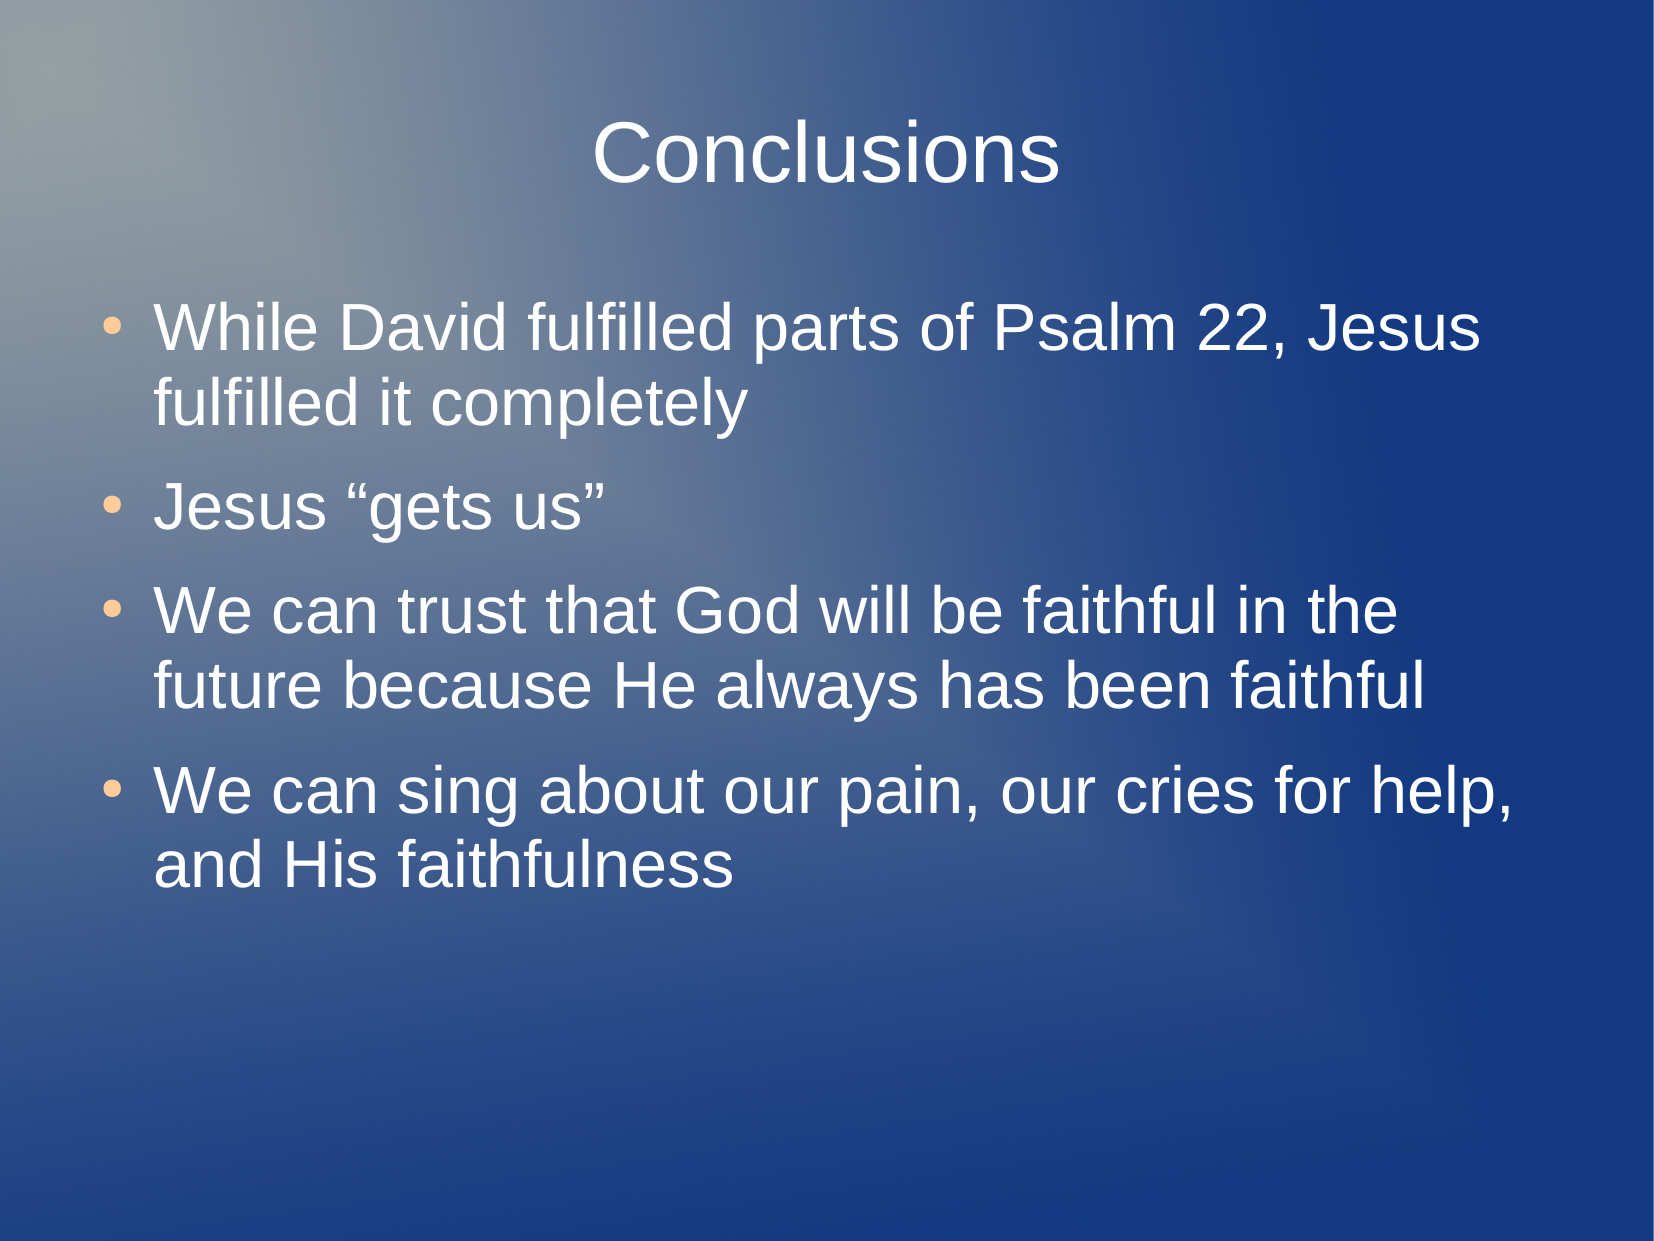

# Conclusions
While David fulfilled parts of Psalm 22, Jesus fulfilled it completely
Jesus “gets us”
We can trust that God will be faithful in the future because He always has been faithful
We can sing about our pain, our cries for help, and His faithfulness